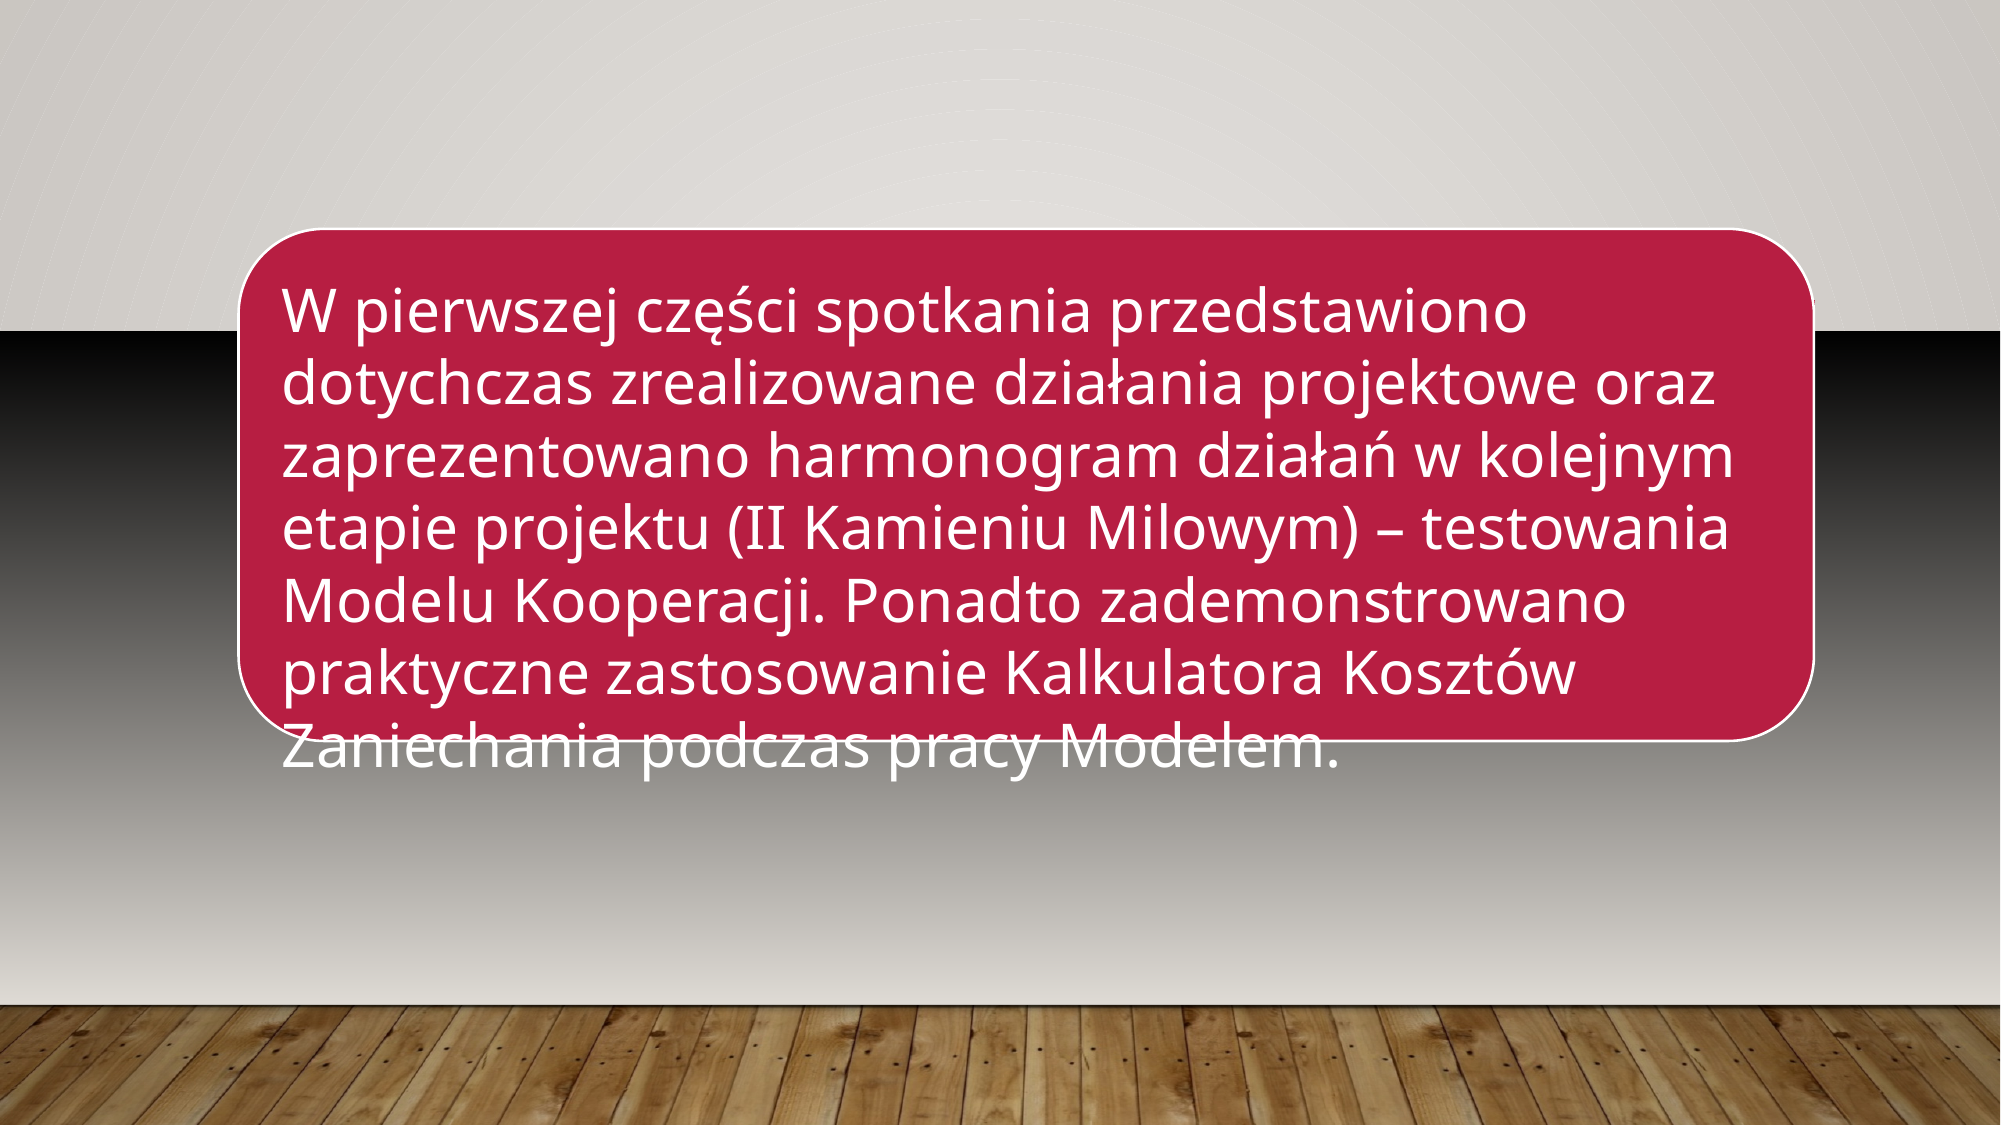

#
W pierwszej części spotkania przedstawiono dotychczas zrealizowane działania projektowe oraz zaprezentowano harmonogram działań w kolejnym etapie projektu (II Kamieniu Milowym) – testowania Modelu Kooperacji. Ponadto zademonstrowano praktyczne zastosowanie Kalkulatora Kosztów Zaniechania podczas pracy Modelem.